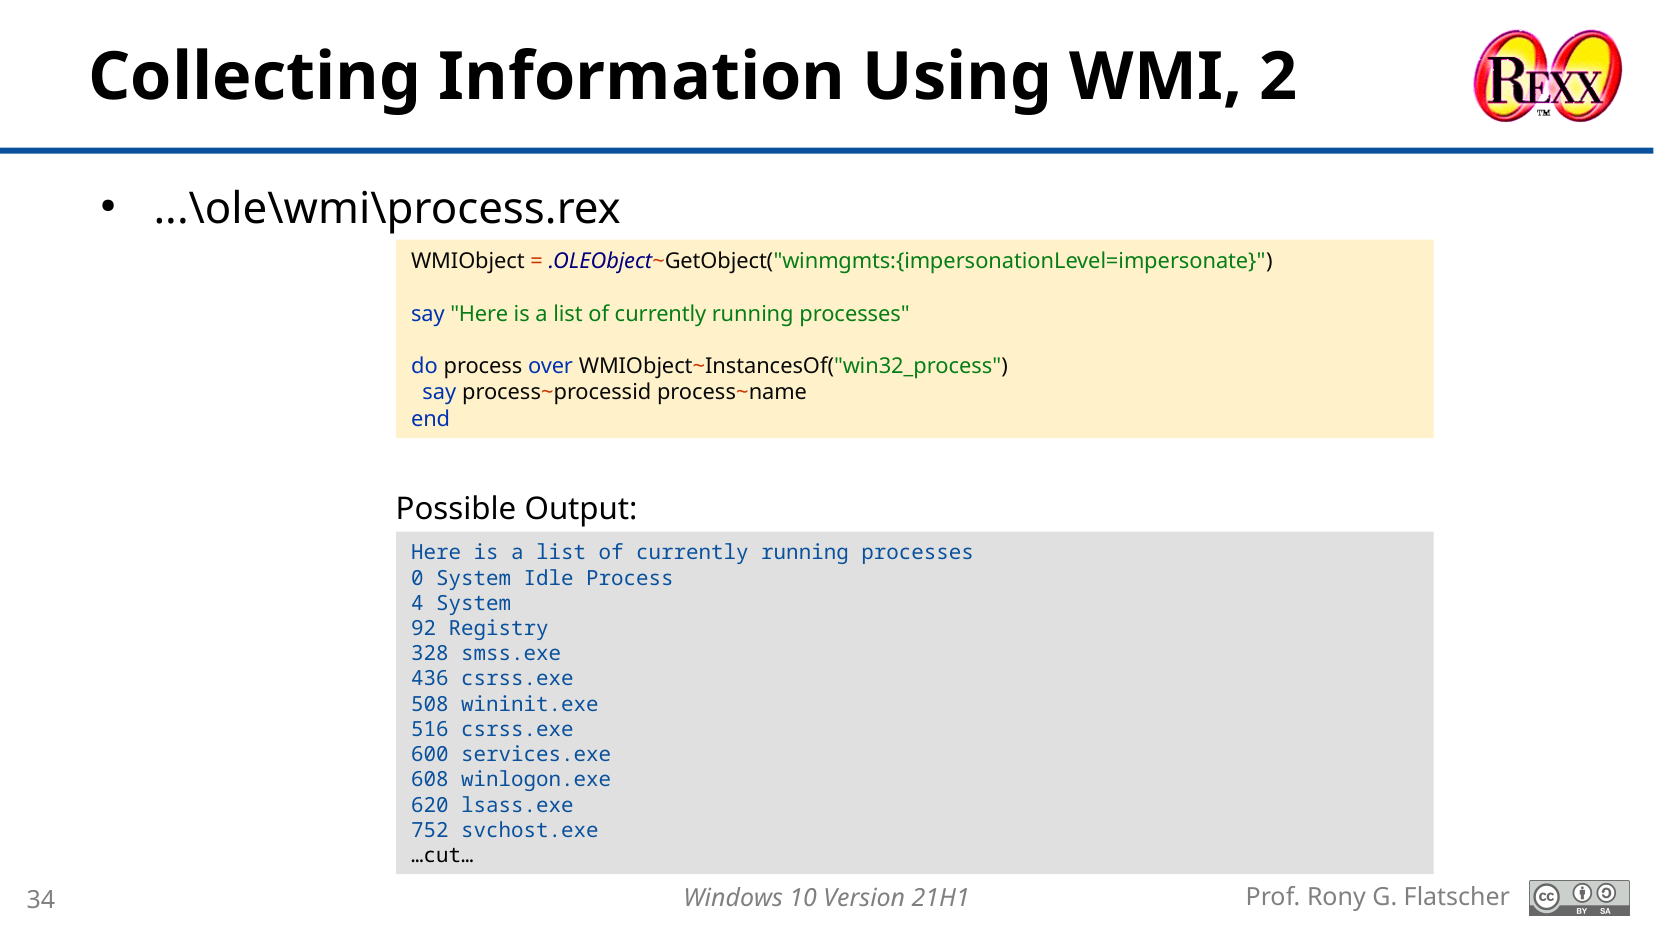

# Collecting Information Using WMI, 2
...\ole\wmi\process.rex
WMIObject = .OLEObject~GetObject("winmgmts:{impersonationLevel=impersonate}")
say "Here is a list of currently running processes"
do process over WMIObject~InstancesOf("win32_process")
 say process~processid process~name
end
Possible Output:
Here is a list of currently running processes
0 System Idle Process
4 System
92 Registry
328 smss.exe
436 csrss.exe
508 wininit.exe
516 csrss.exe
600 services.exe
608 winlogon.exe
620 lsass.exe
752 svchost.exe
…cut…
Windows 10 Version 21H1